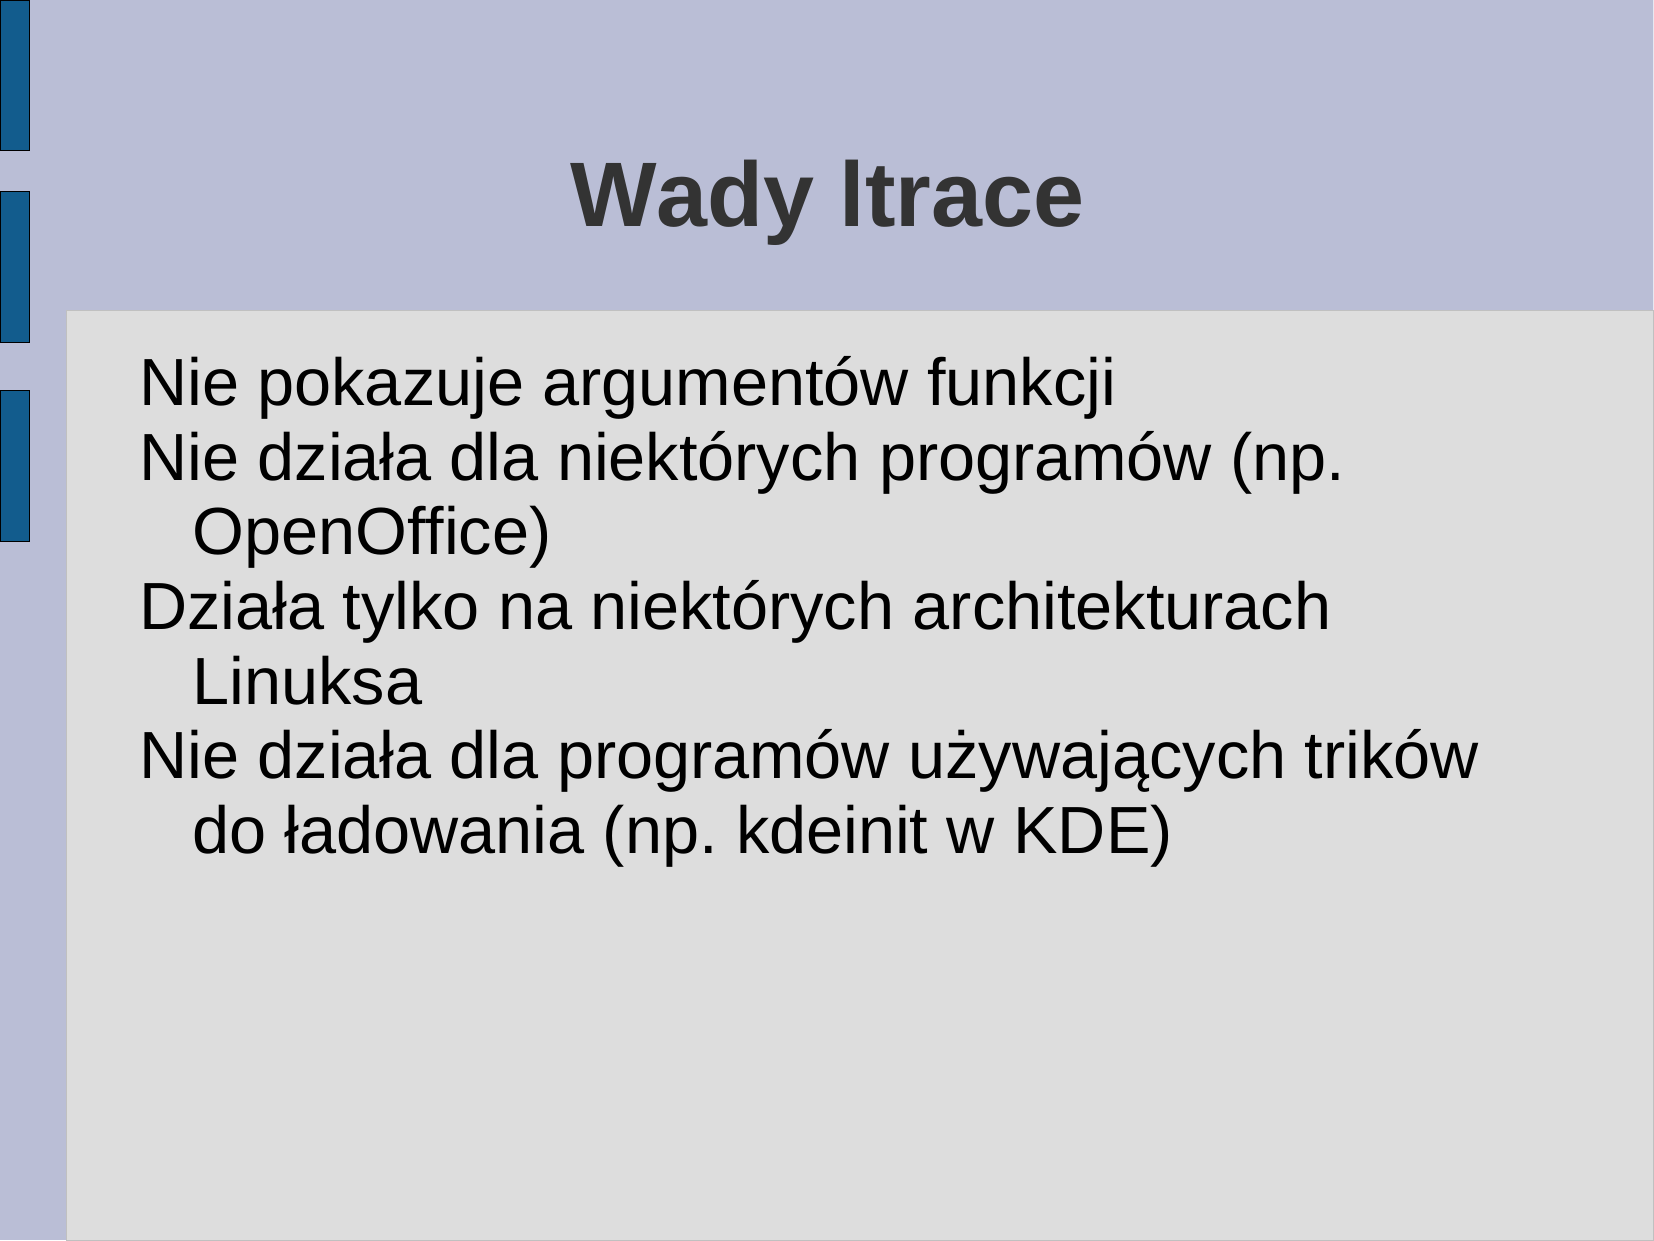

# Wady ltrace
Nie pokazuje argumentów funkcji
Nie działa dla niektórych programów (np. OpenOffice)
Działa tylko na niektórych architekturach Linuksa
Nie działa dla programów używających trików do ładowania (np. kdeinit w KDE)